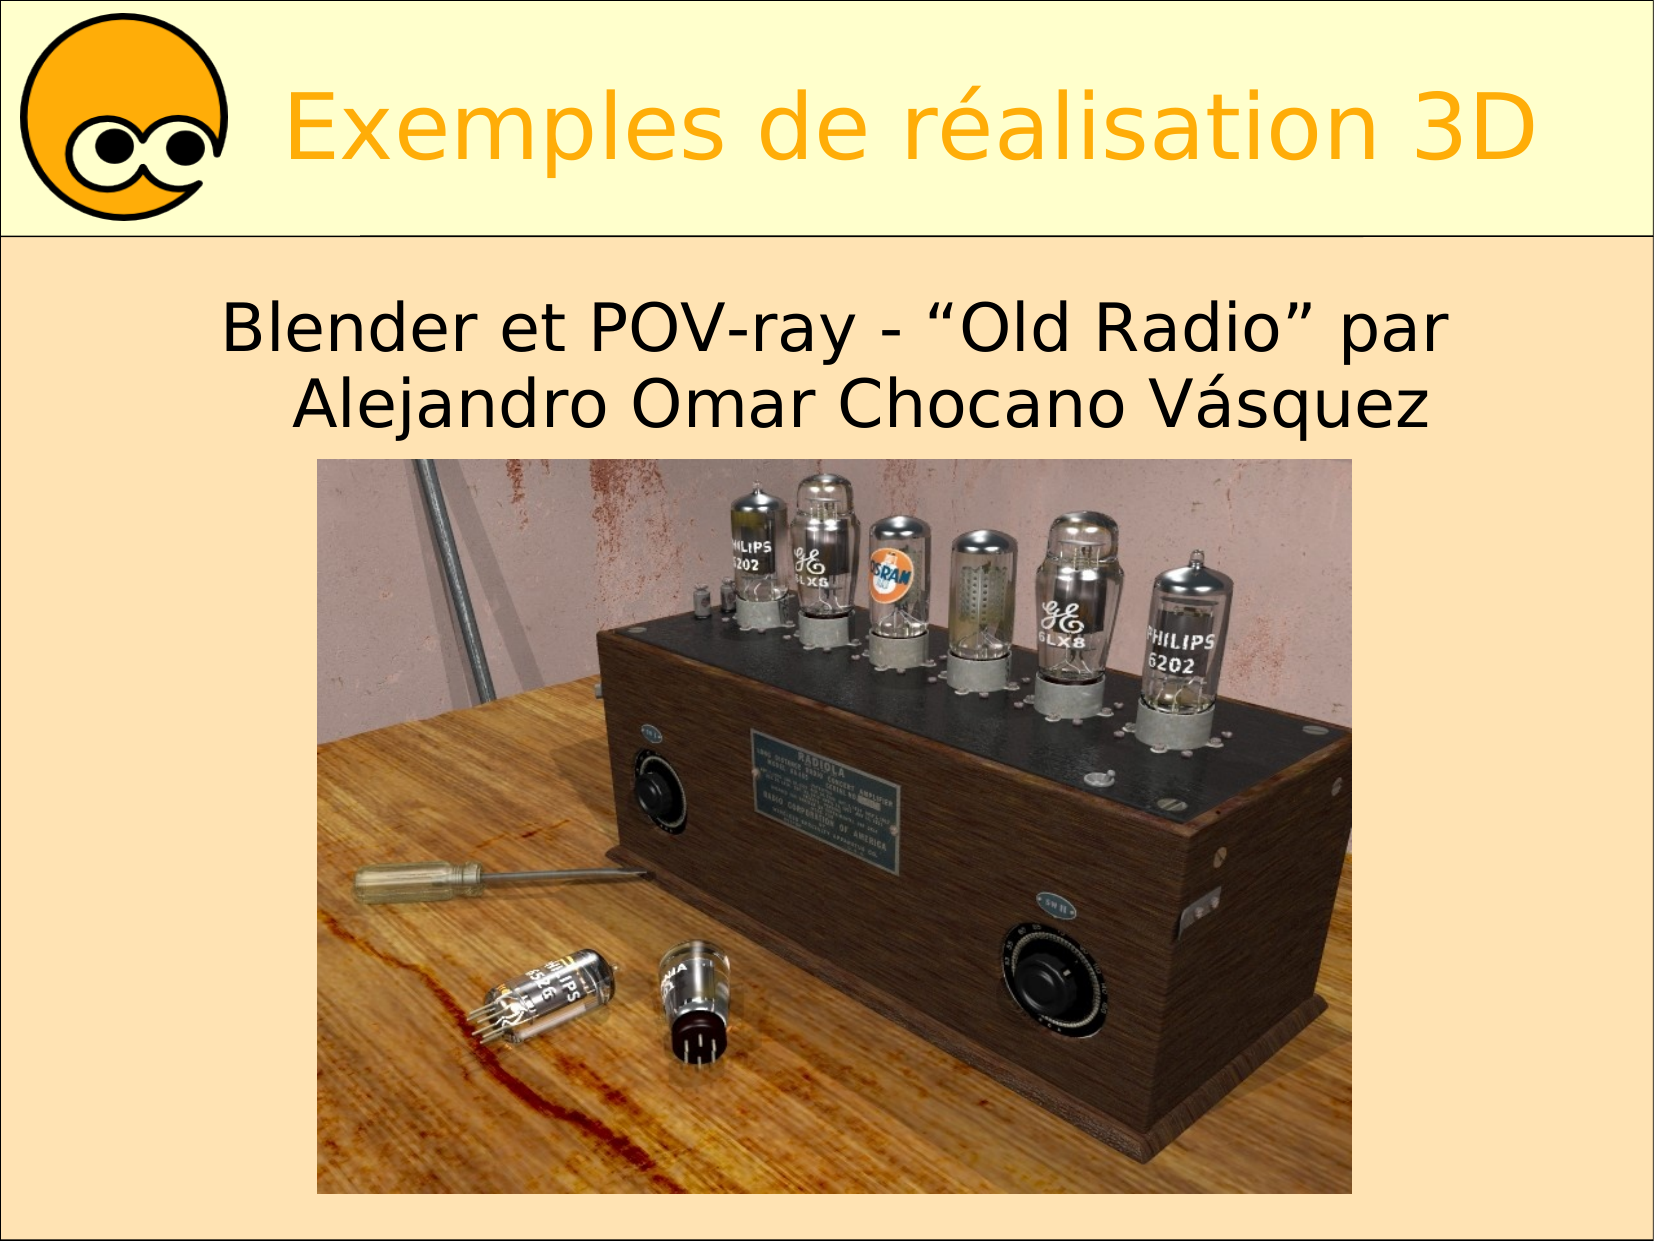

# Exemples de réalisation 3D
Blender et POV-ray - “Old Radio” par Alejandro Omar Chocano Vásquez